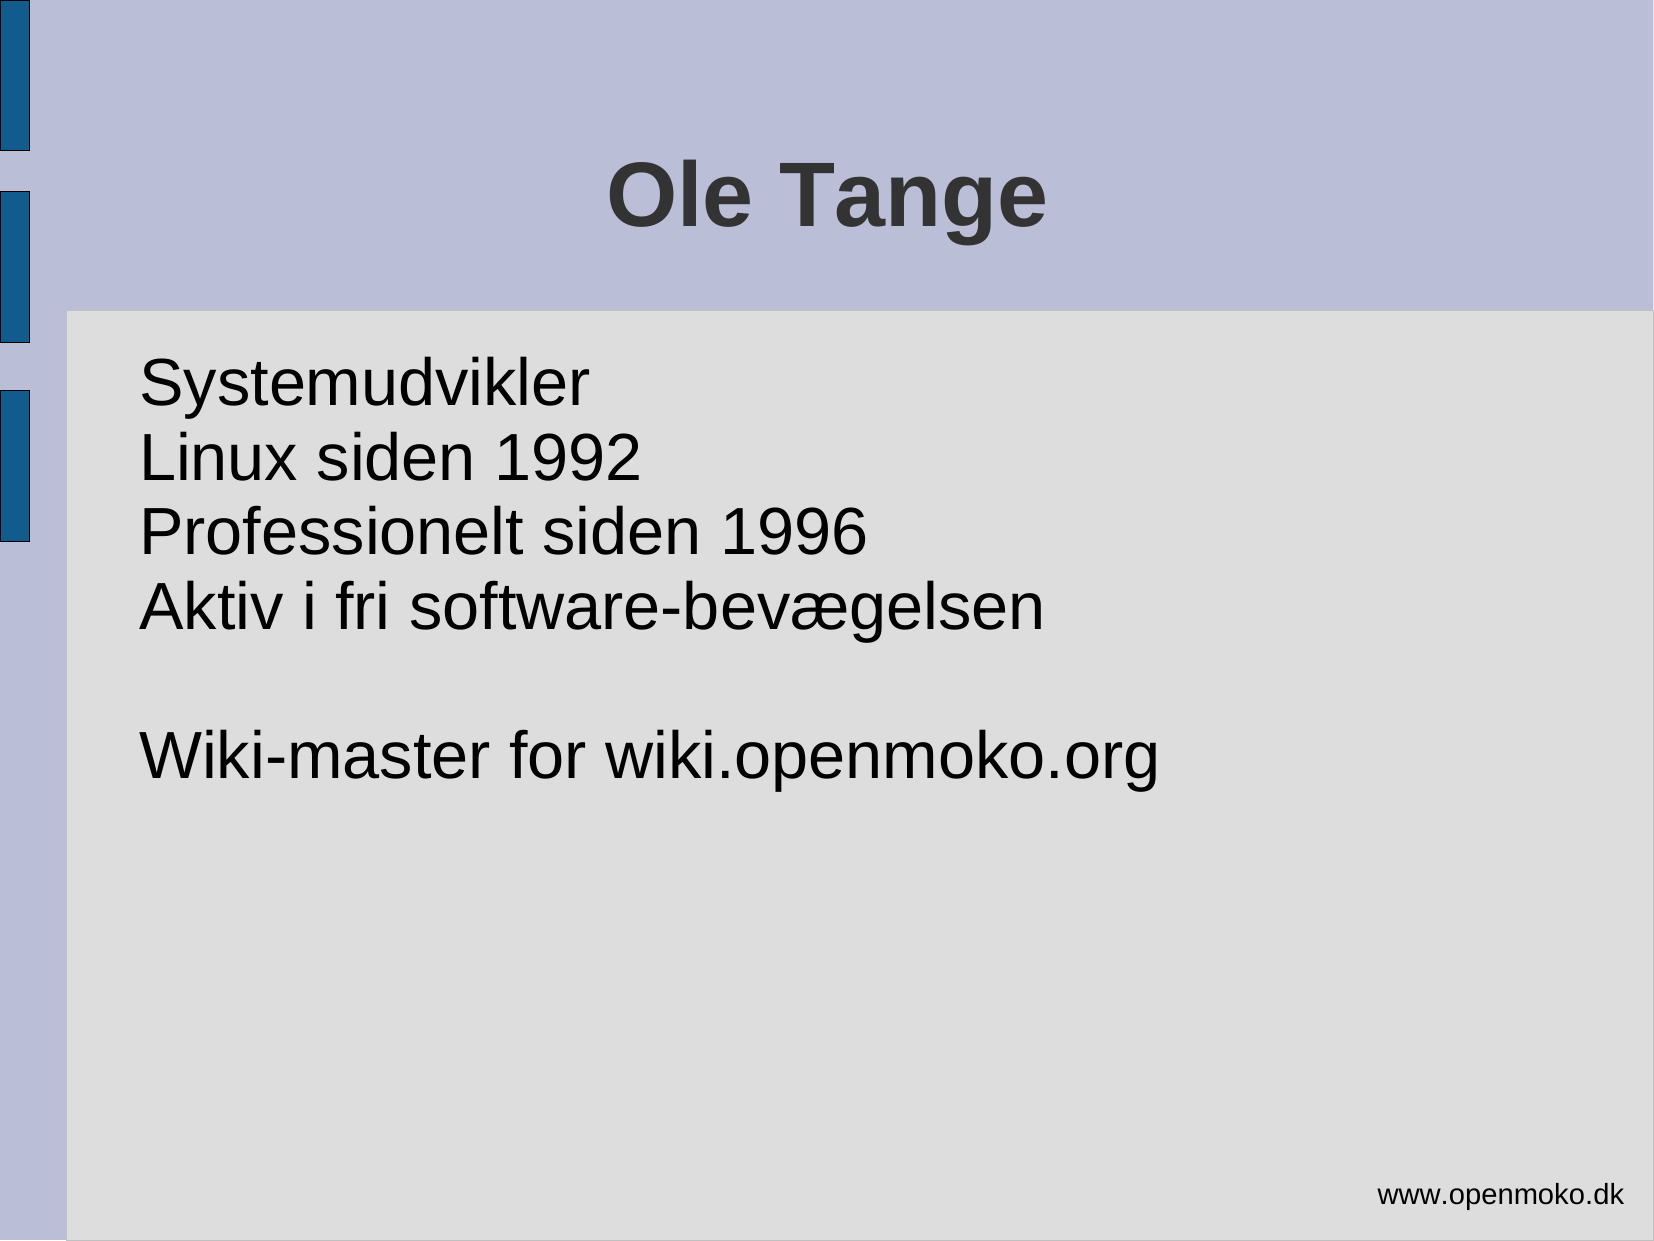

# Ole Tange
Systemudvikler
Linux siden 1992
Professionelt siden 1996
Aktiv i fri software-bevægelsen
Wiki-master for wiki.openmoko.org